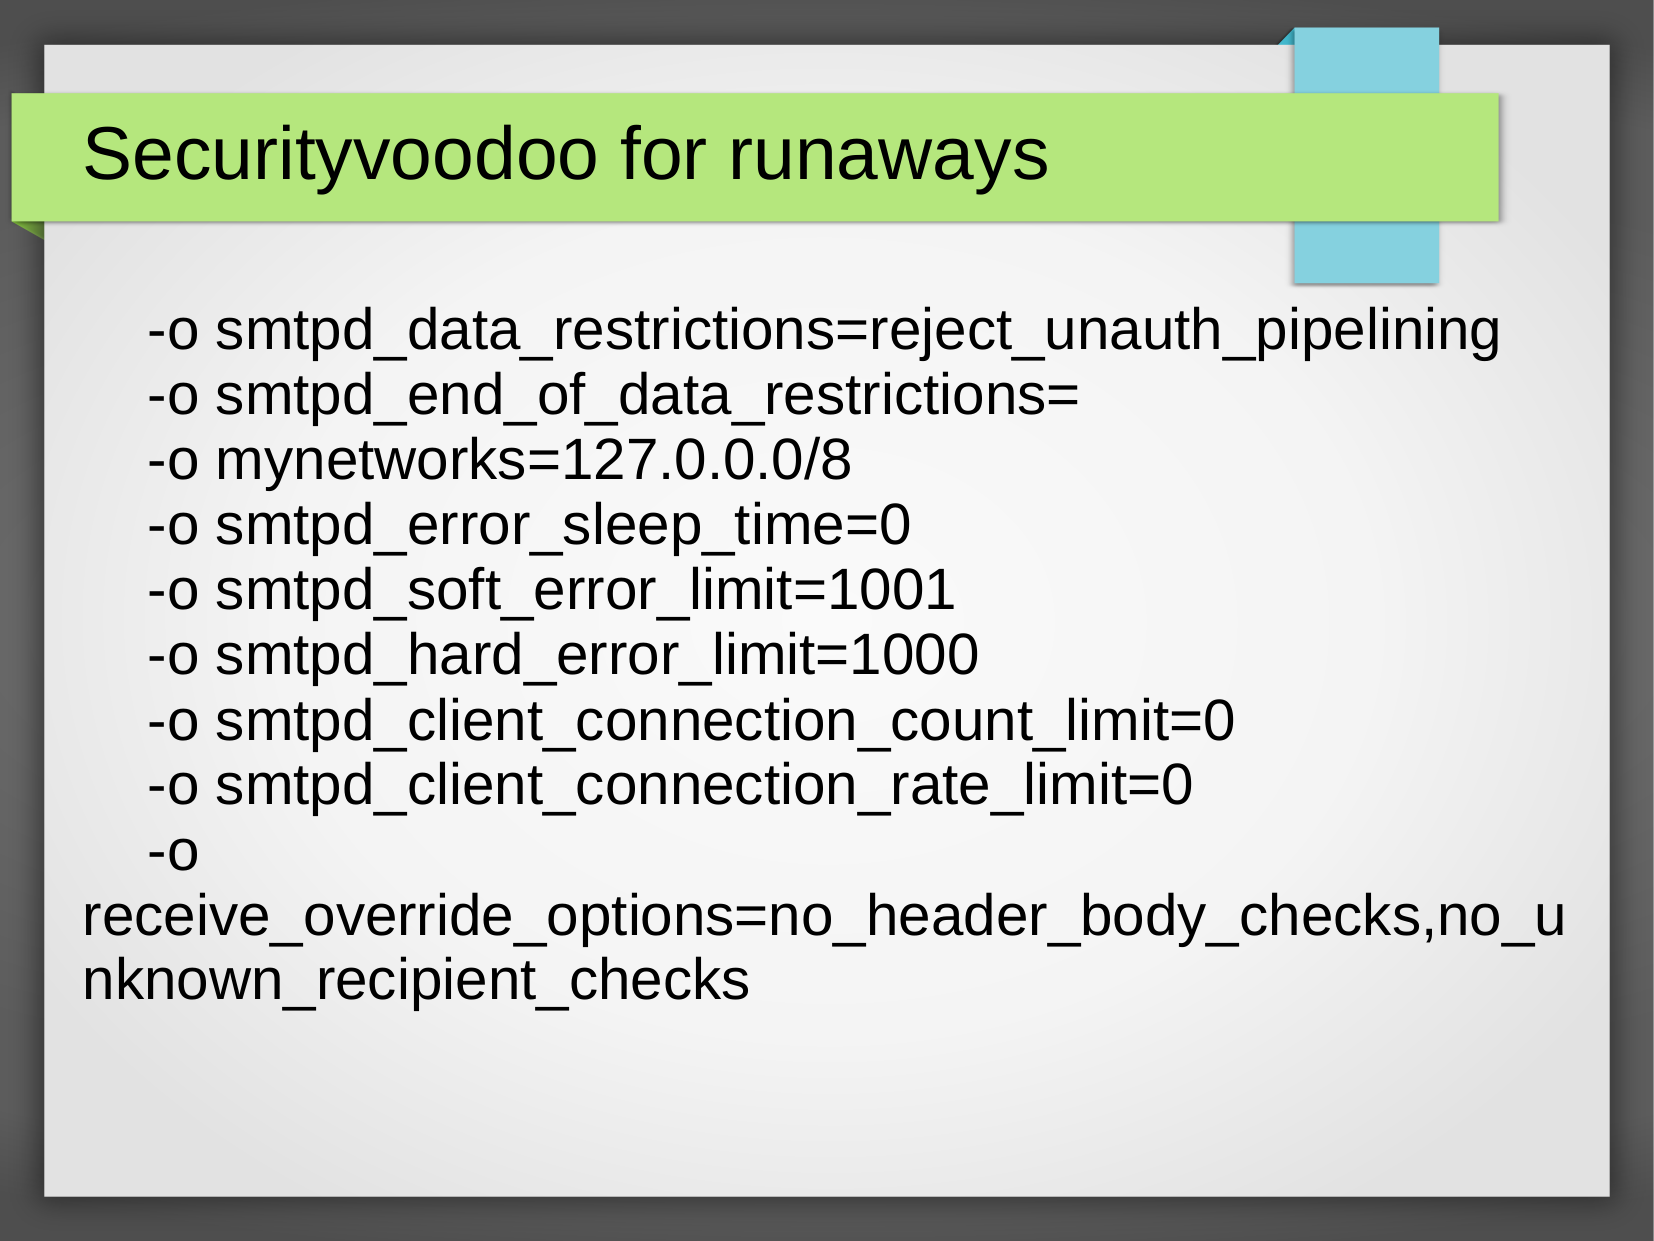

# Securityvoodoo for runaways
 -o smtpd_data_restrictions=reject_unauth_pipelining
 -o smtpd_end_of_data_restrictions=
 -o mynetworks=127.0.0.0/8
 -o smtpd_error_sleep_time=0
 -o smtpd_soft_error_limit=1001
 -o smtpd_hard_error_limit=1000
 -o smtpd_client_connection_count_limit=0
 -o smtpd_client_connection_rate_limit=0
 -o receive_override_options=no_header_body_checks,no_unknown_recipient_checks